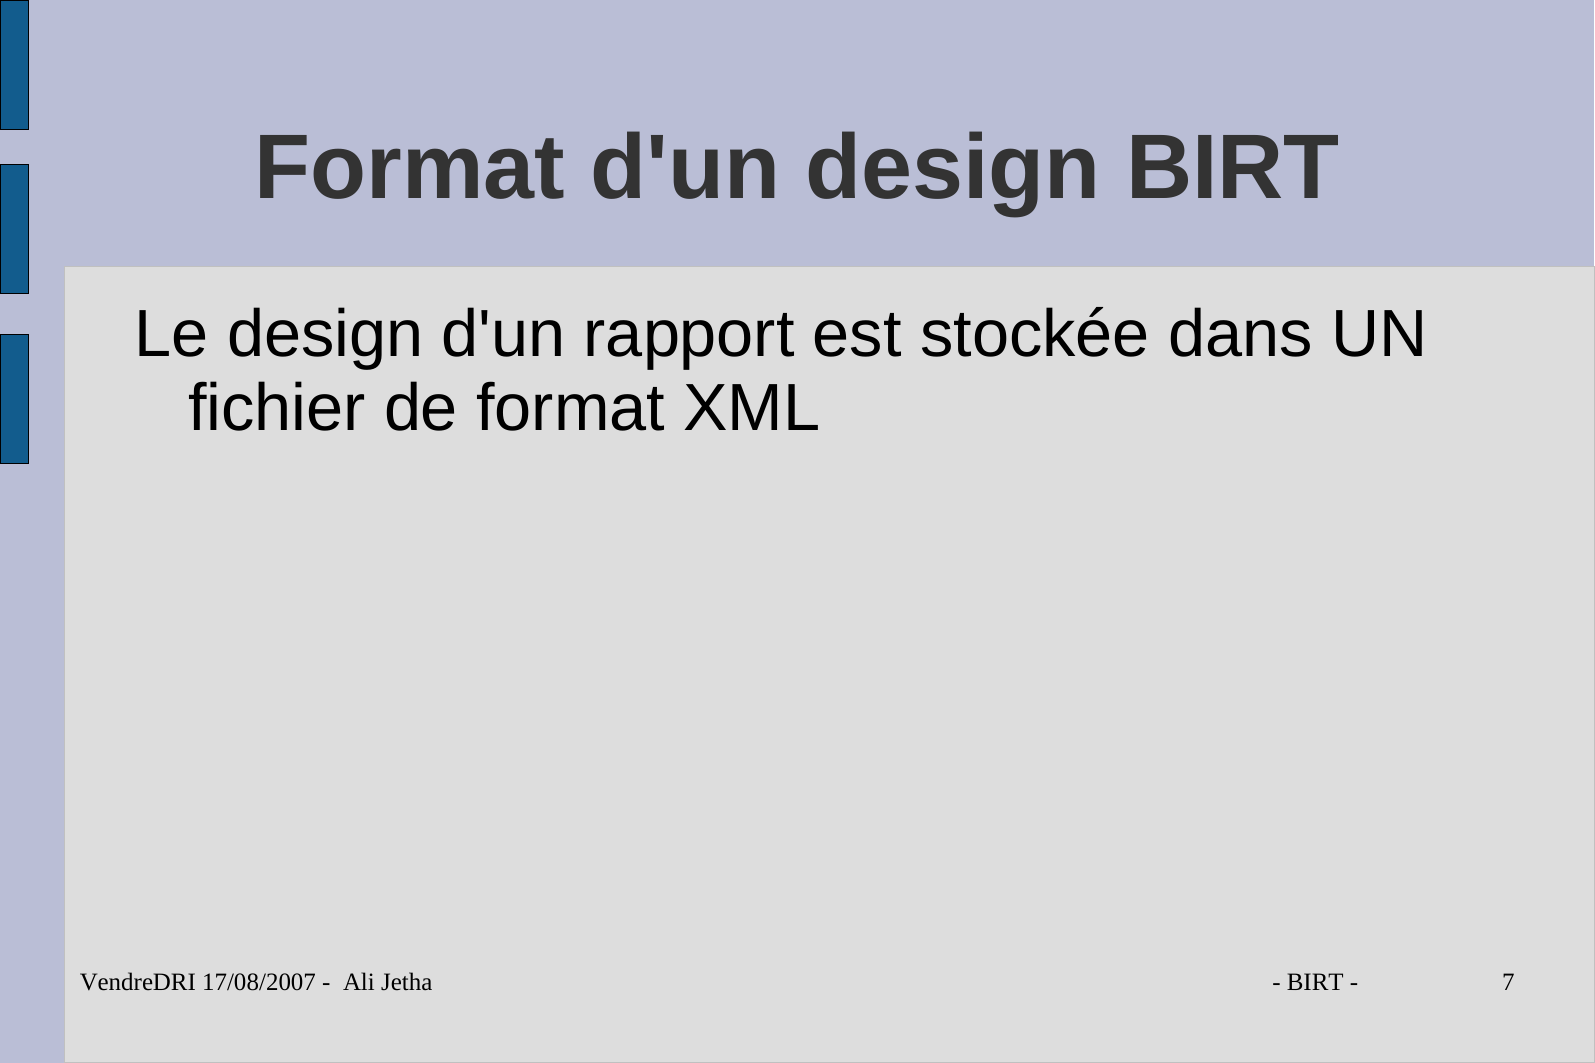

# Format d'un design BIRT
Le design d'un rapport est stockée dans UN fichier de format XML
VendreDRI 17/08/2007 - Ali Jetha
- BIRT -
7